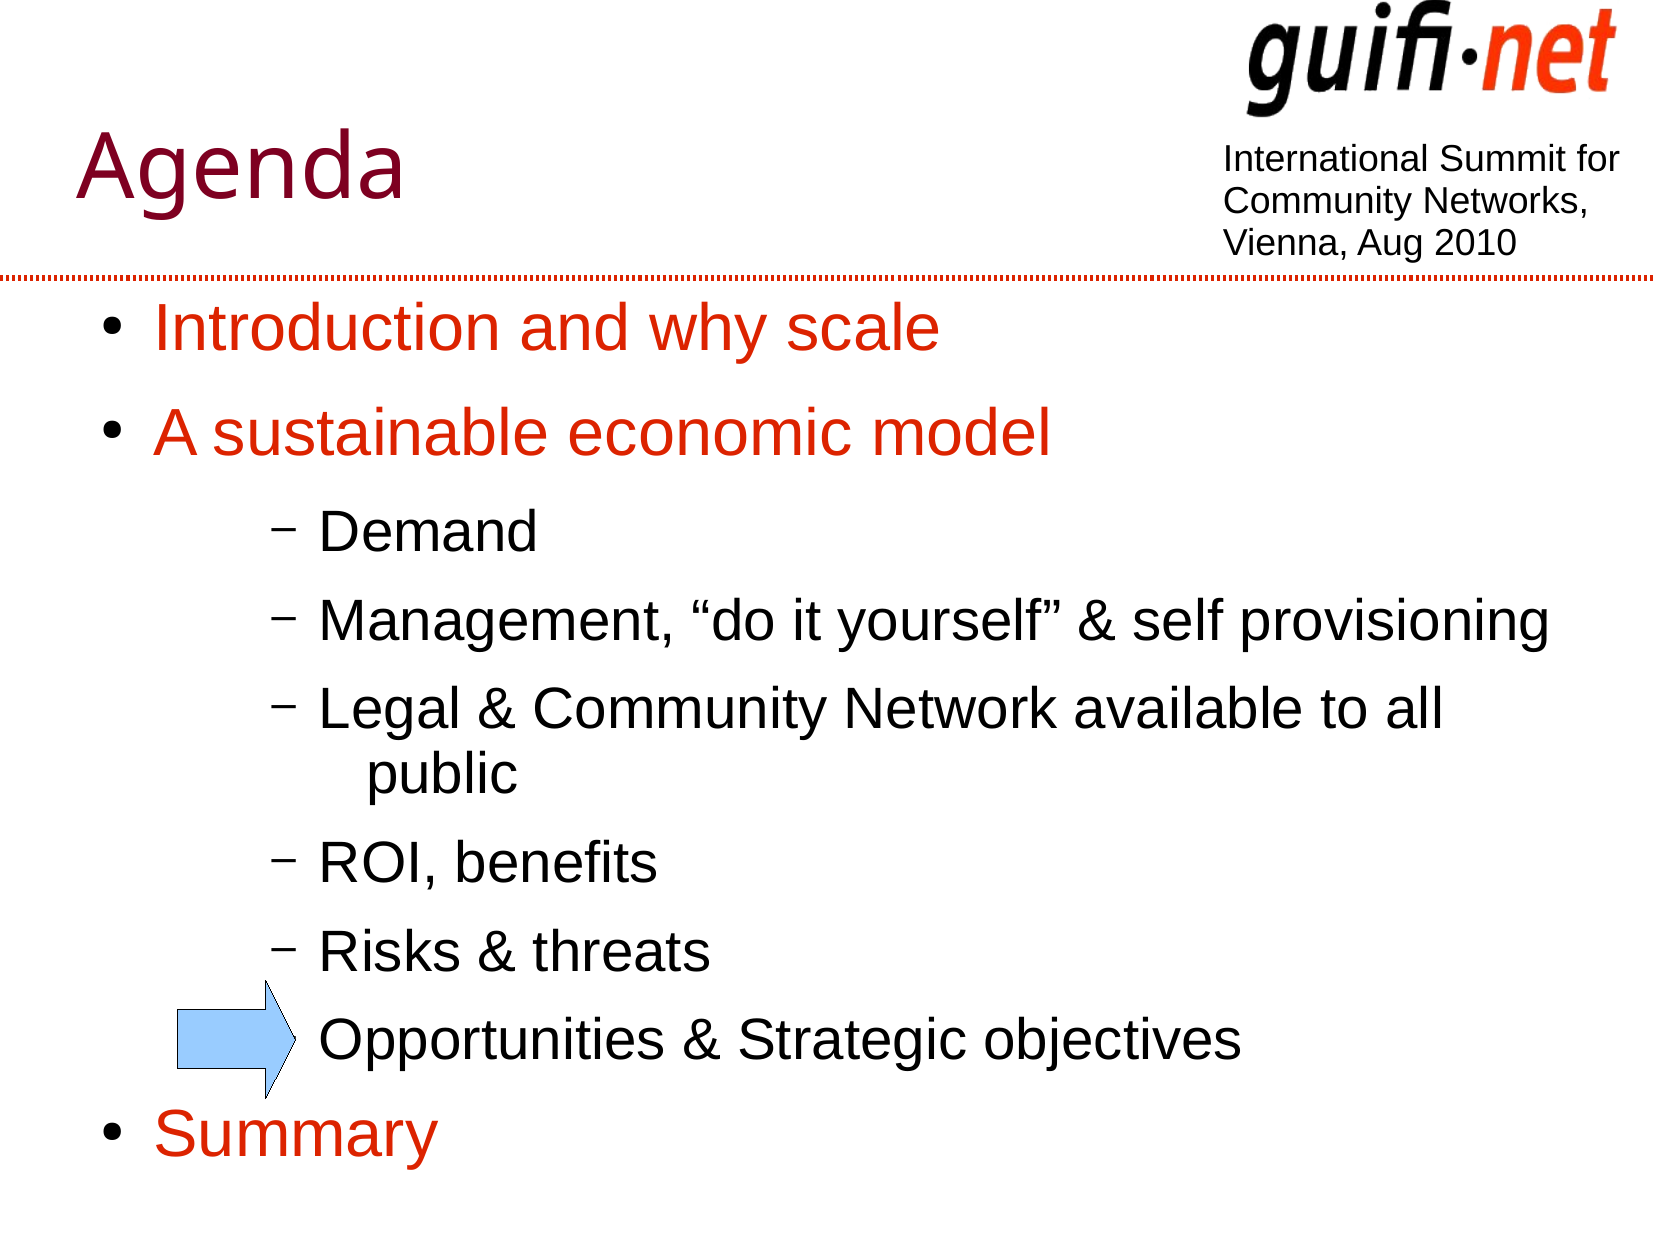

# Agenda
Introduction and why scale
A sustainable economic model
Demand
Management, “do it yourself” & self provisioning
Legal & Community Network available to all public
ROI, benefits
Risks & threats
Opportunities & Strategic objectives
Summary